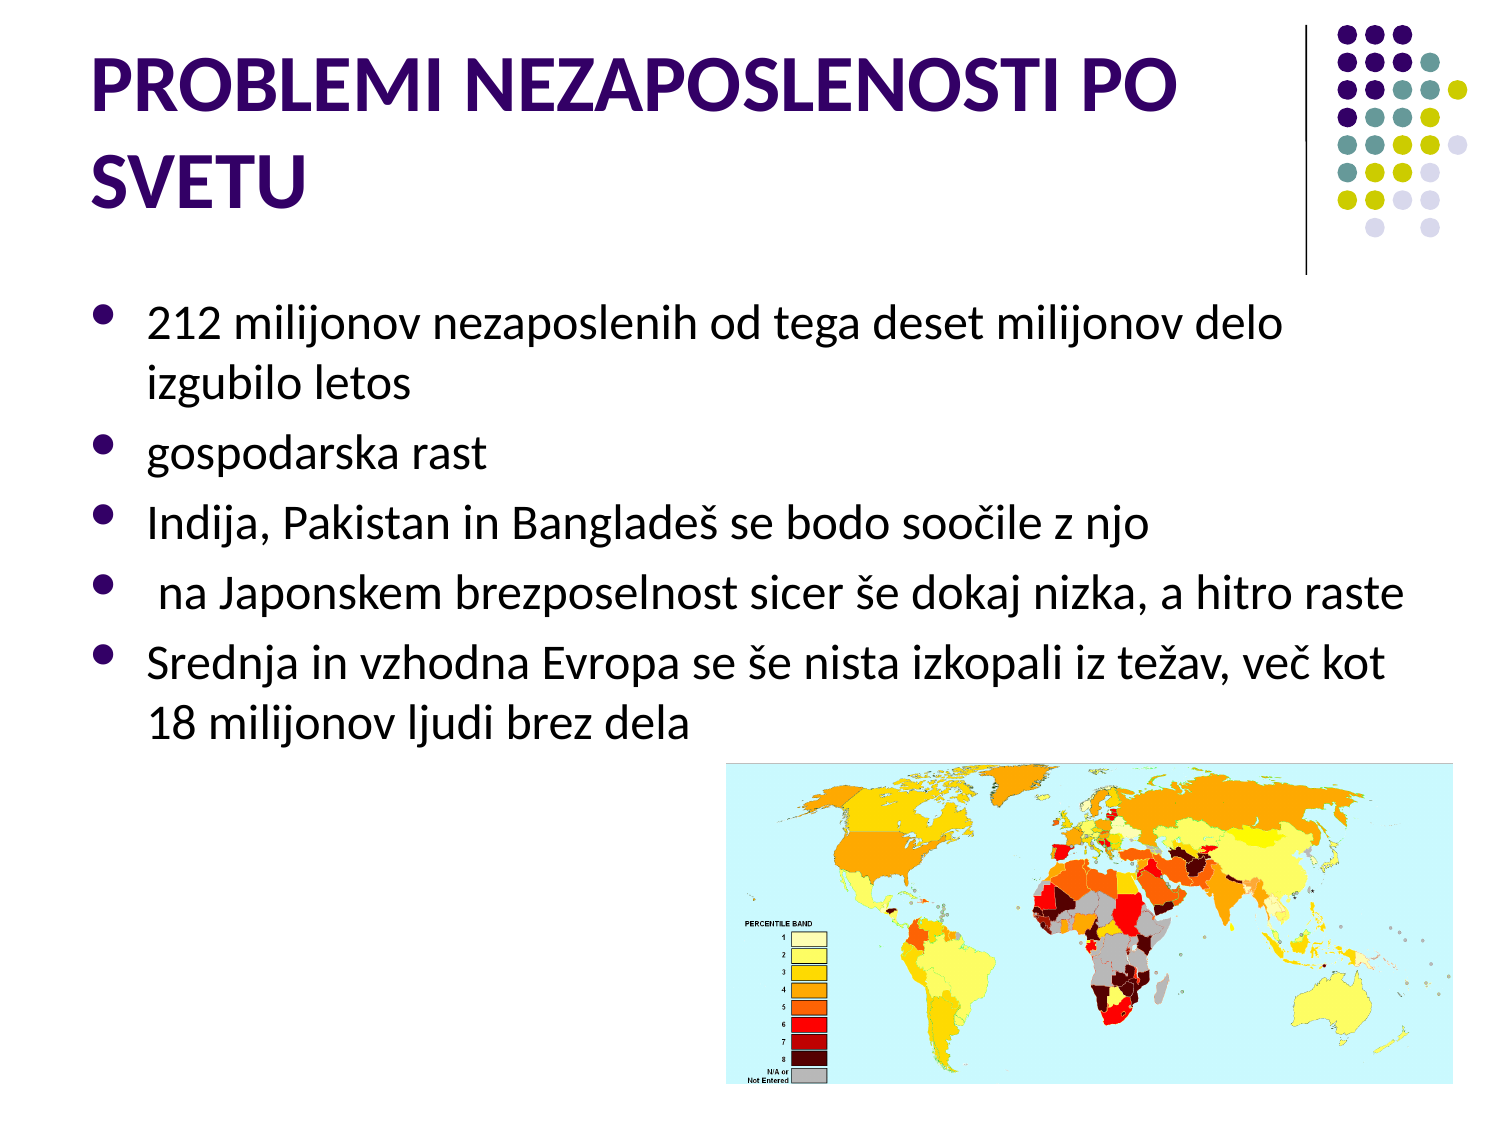

# PROBLEMI NEZAPOSLENOSTI PO SVETU
212 milijonov nezaposlenih od tega deset milijonov delo izgubilo letos
gospodarska rast
Indija, Pakistan in Bangladeš se bodo soočile z njo
 na Japonskem brezposelnost sicer še dokaj nizka, a hitro raste
Srednja in vzhodna Evropa se še nista izkopali iz težav, več kot 18 milijonov ljudi brez dela